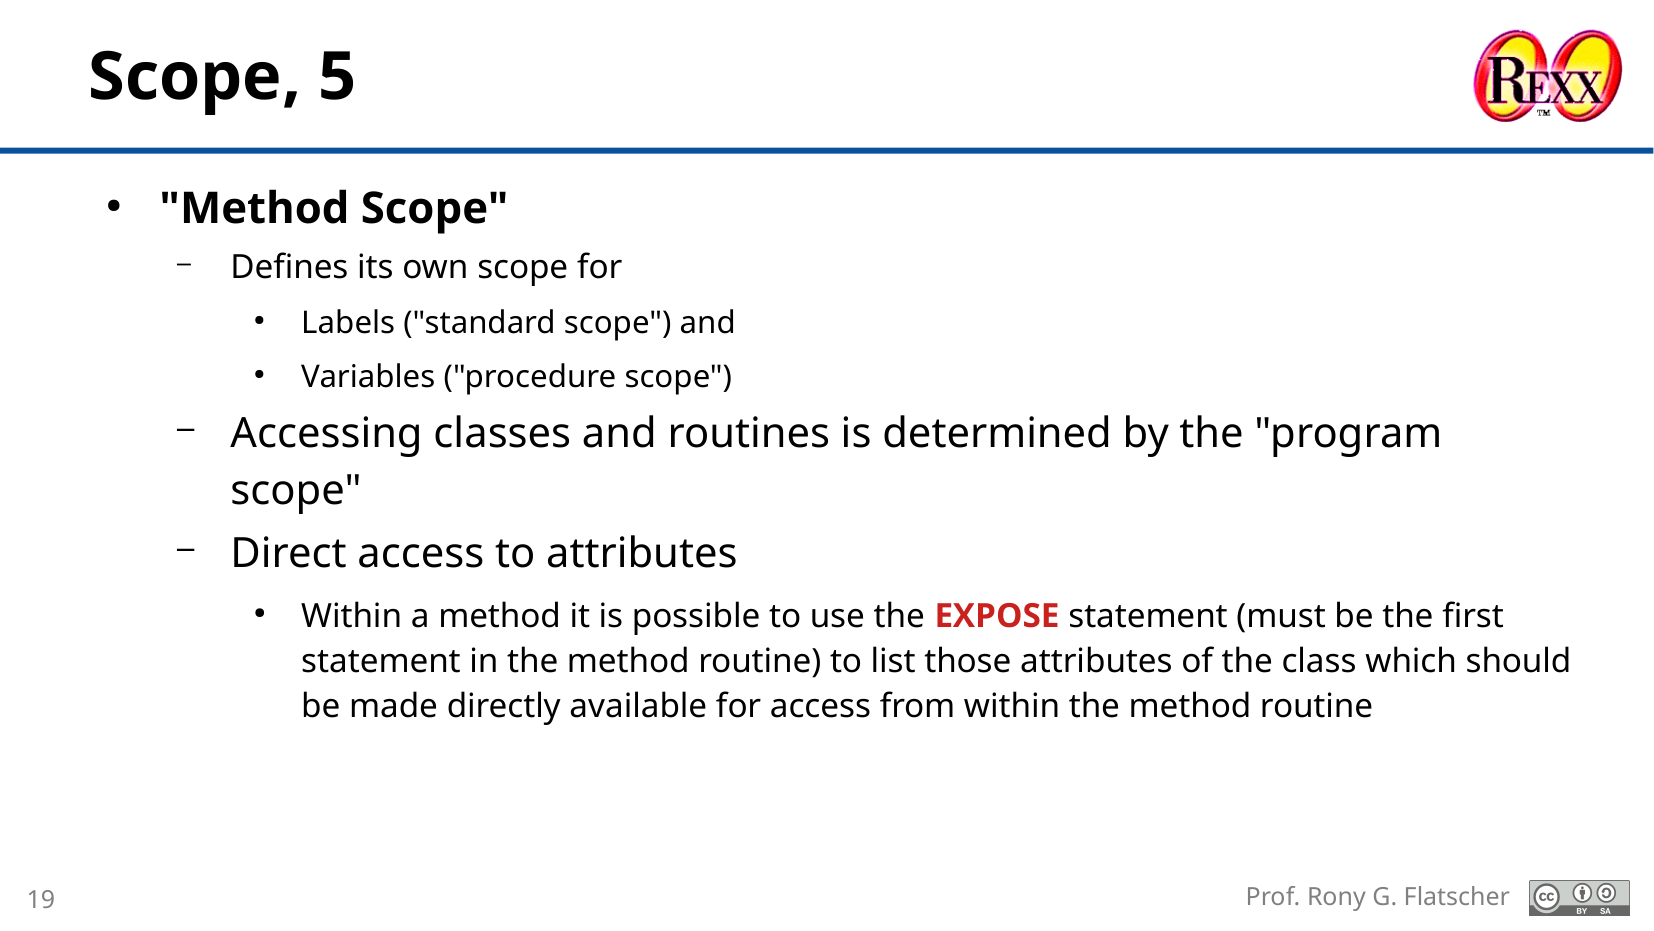

# Scope, 5
"Method Scope"
Defines its own scope for
Labels ("standard scope") and
Variables ("procedure scope")
Accessing classes and routines is determined by the "program scope"
Direct access to attributes
Within a method it is possible to use the EXPOSE statement (must be the first statement in the method routine) to list those attributes of the class which should be made directly available for access from within the method routine